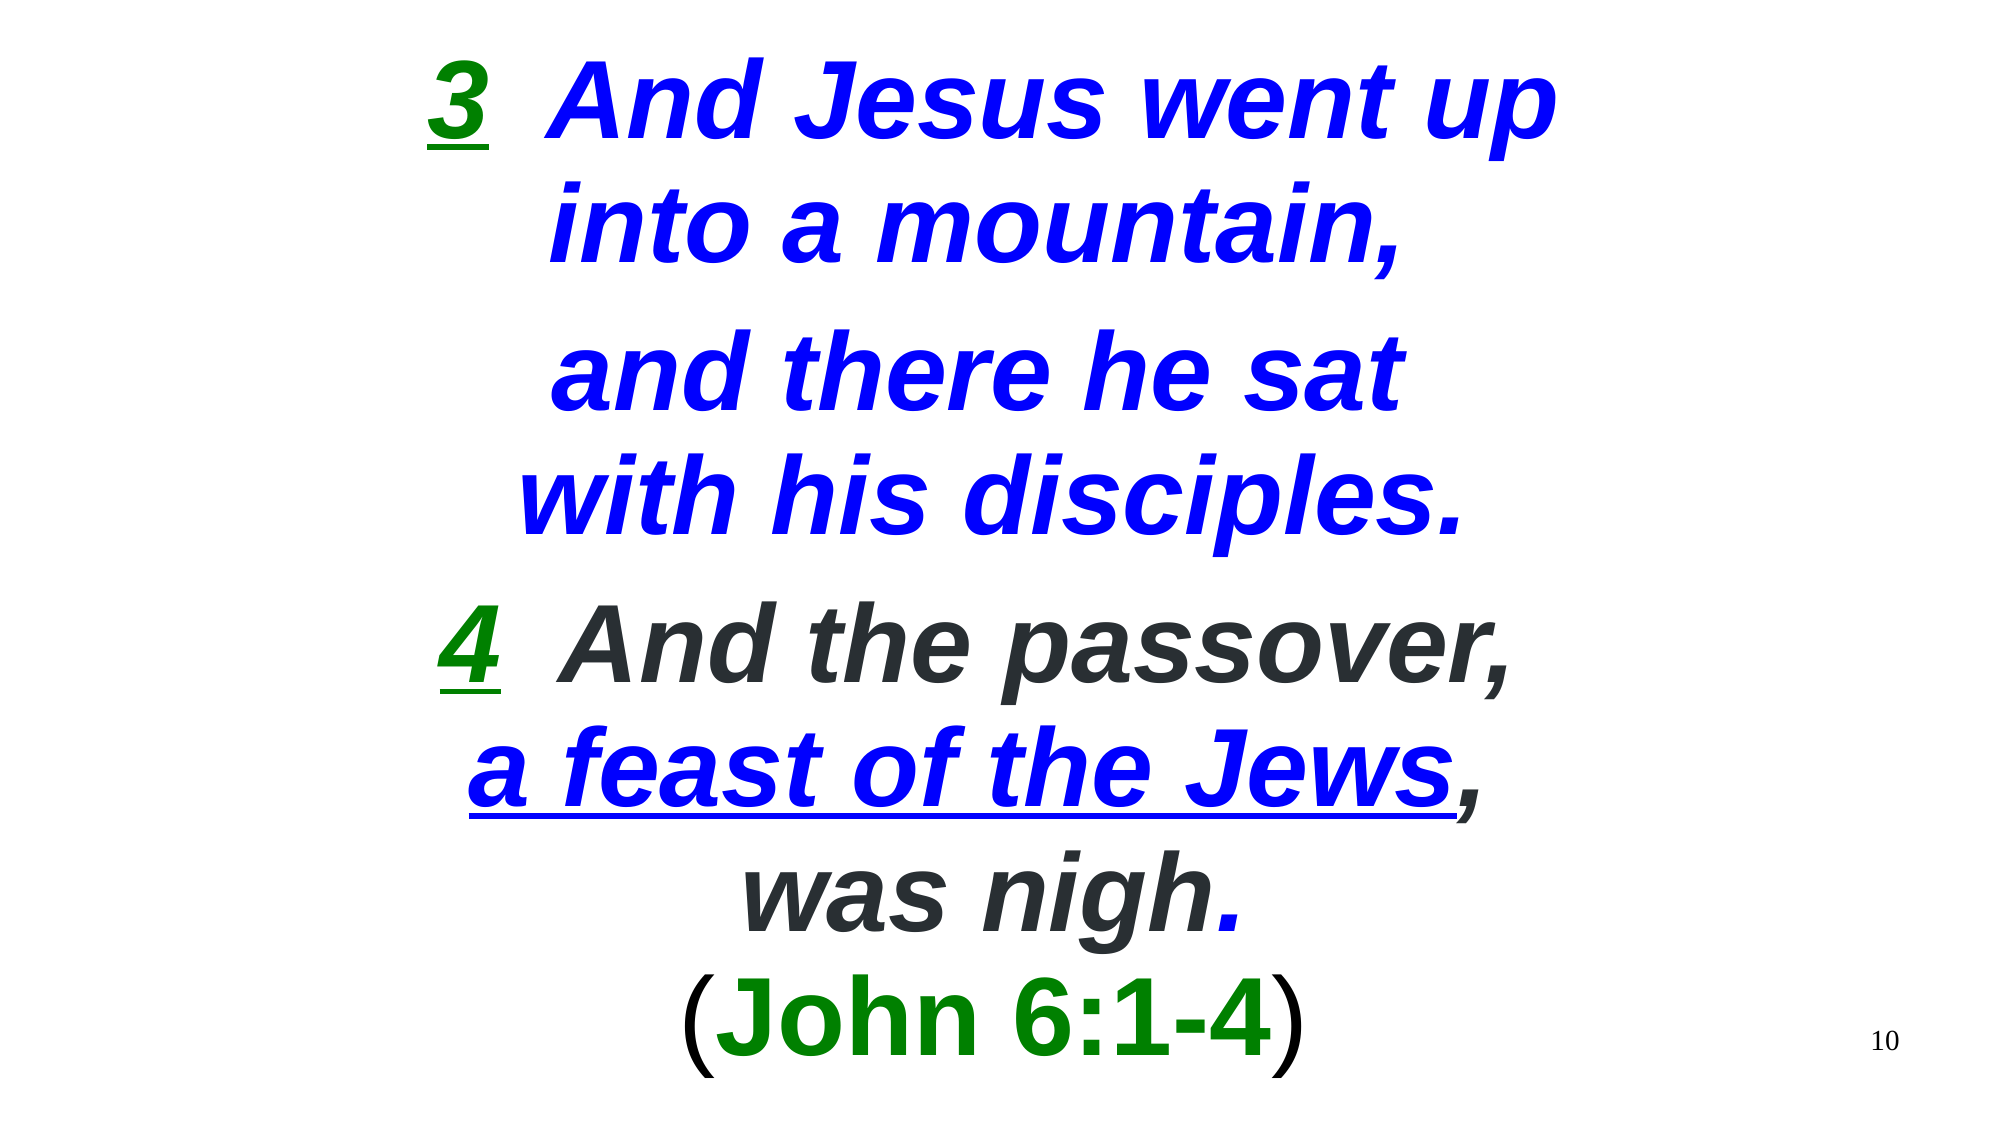

# 3  And Jesus went up into a mountain,
and there he sat
with his disciples.
4  And the passover,
a feast of the Jews,
was nigh.
(John 6:1-4)
10